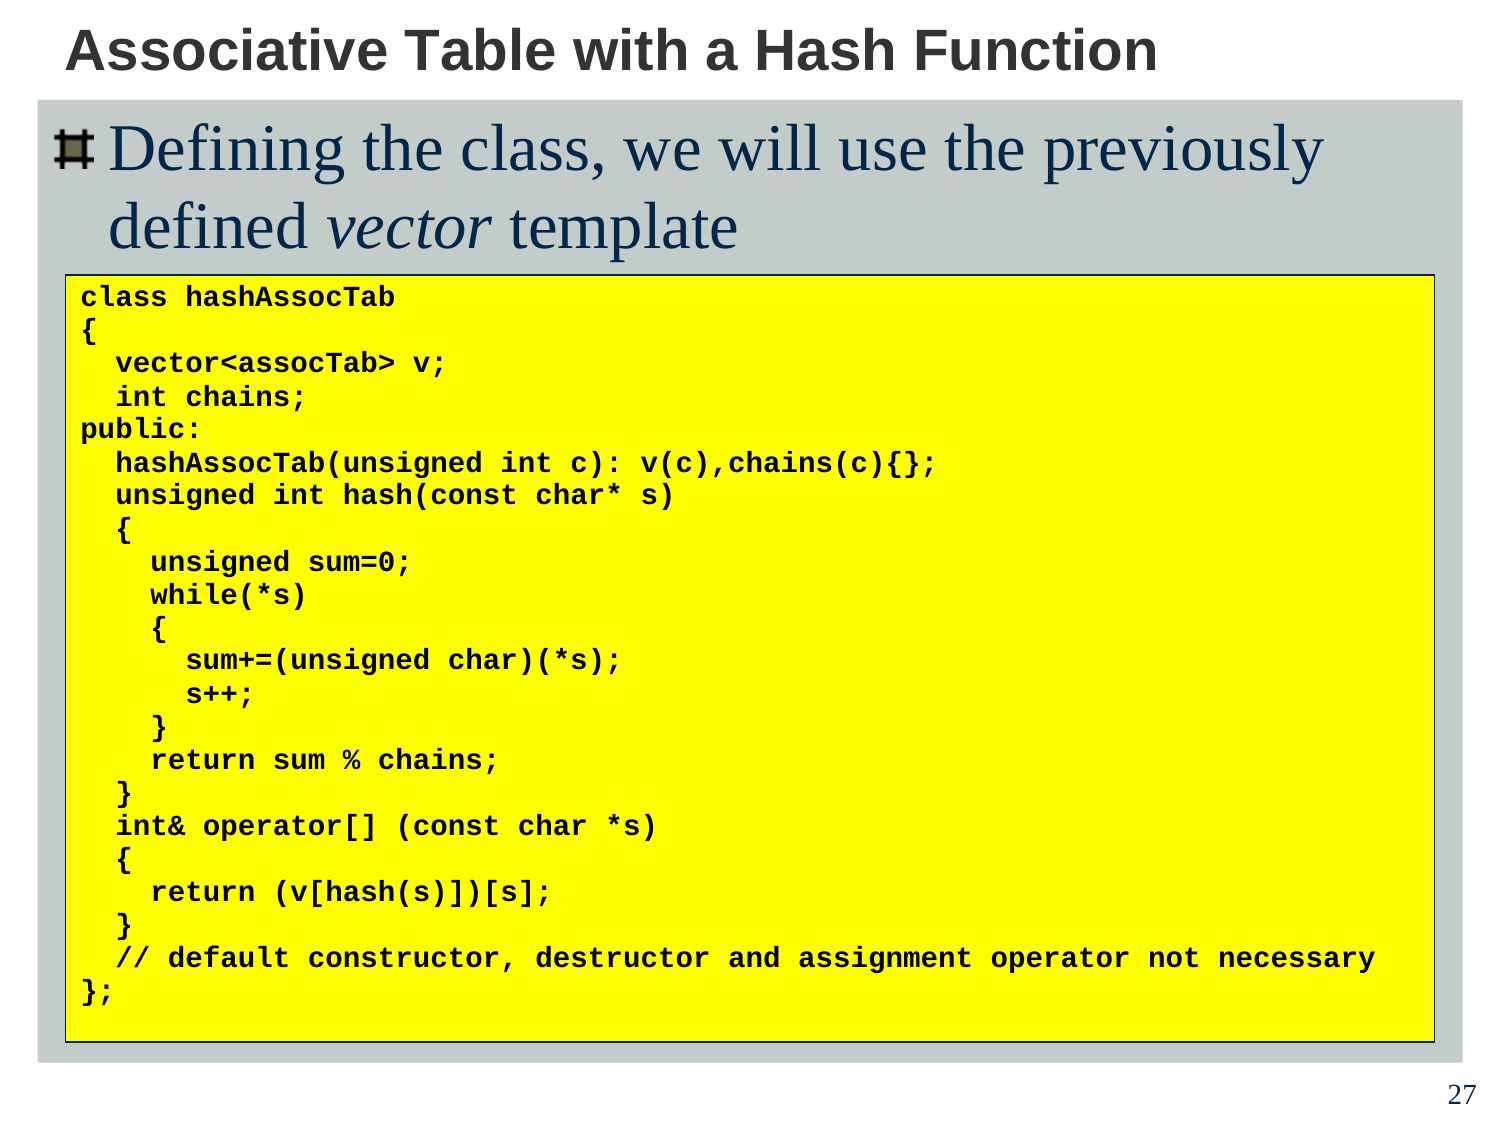

# Associative Table with a Hash Function
Defining the class, we will use the previously defined vector template
class hashAssocTab
{
 vector<assocTab> v;
 int chains;
public:
 hashAssocTab(unsigned int c): v(c),chains(c){};
 unsigned int hash(const char* s)
 {
 unsigned sum=0;
 while(*s)
 {
 sum+=(unsigned char)(*s);
 s++;
 }
 return sum % chains;
 }
 int& operator[] (const char *s)
 {
 return (v[hash(s)])[s];
 }
 // default constructor, destructor and assignment operator not necessary
};